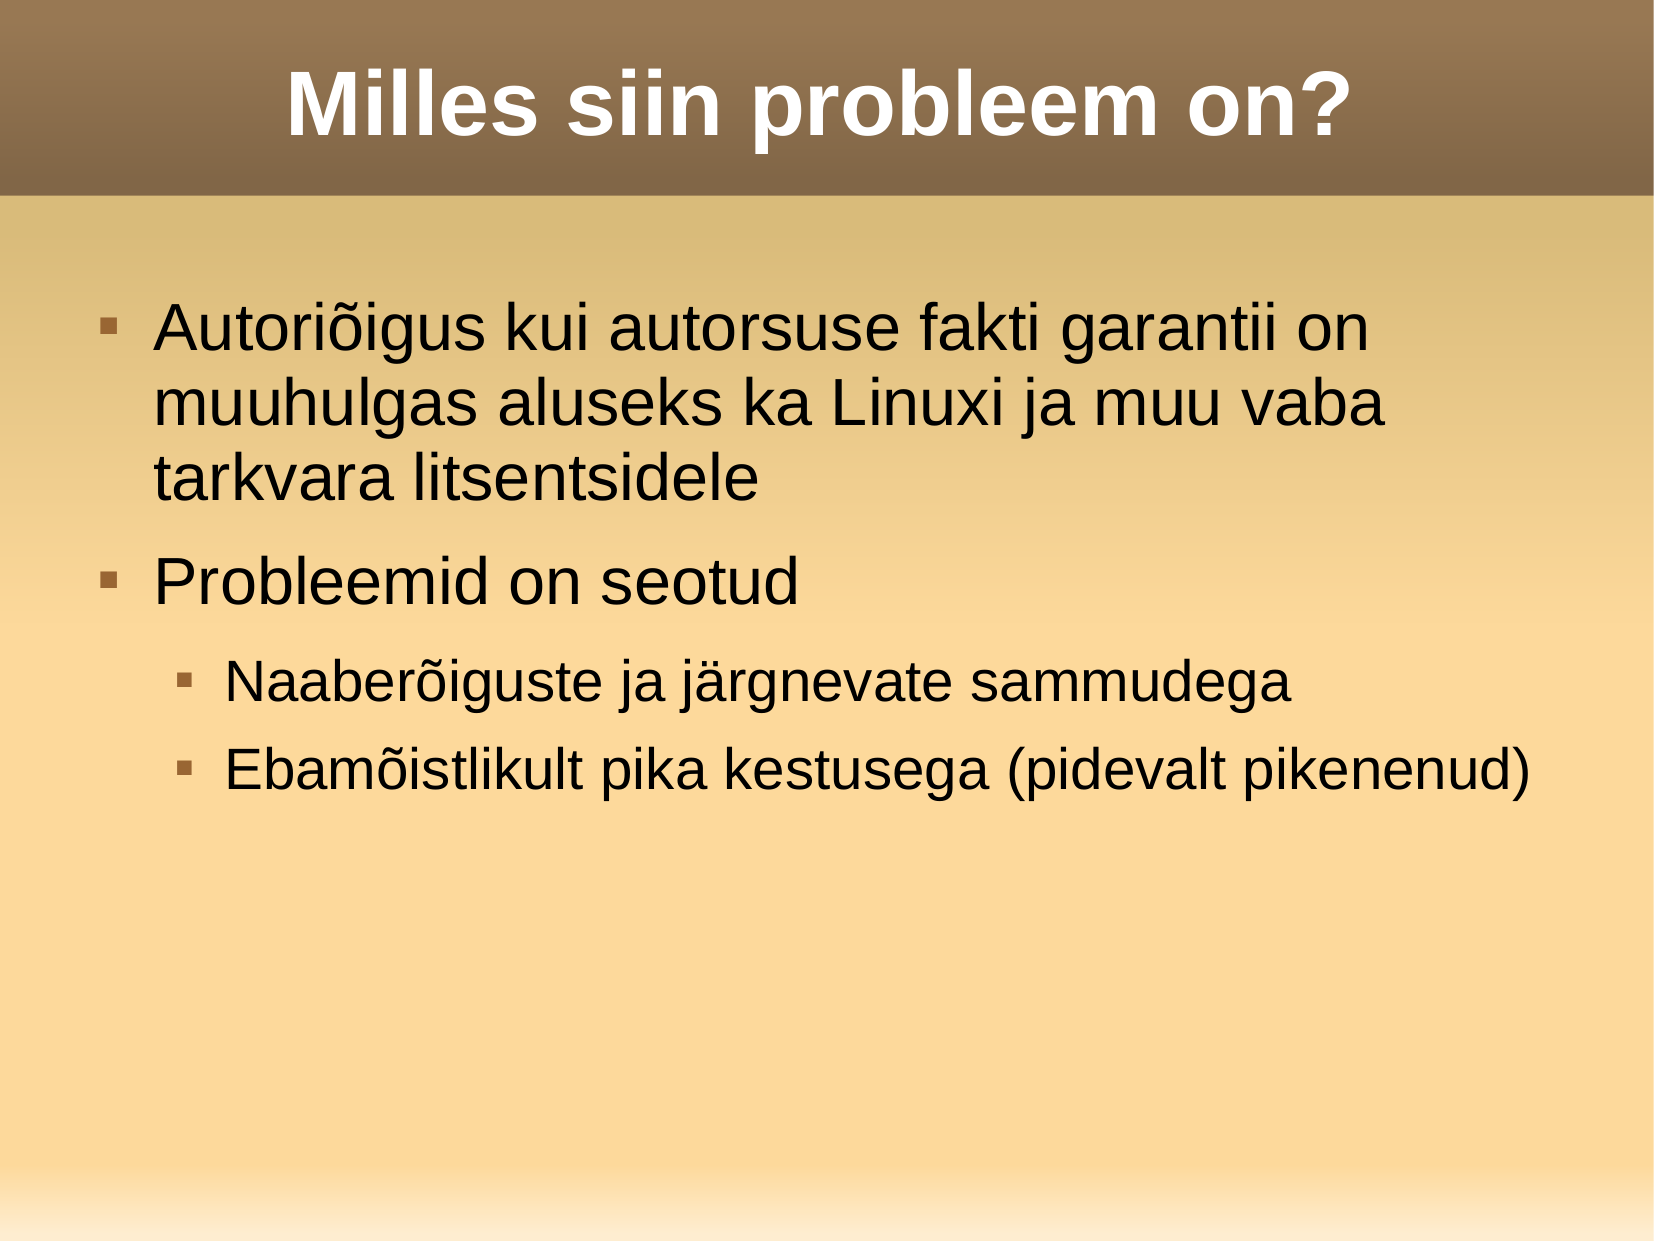

# Milles siin probleem on?
Autoriõigus kui autorsuse fakti garantii on muuhulgas aluseks ka Linuxi ja muu vaba tarkvara litsentsidele
Probleemid on seotud
Naaberõiguste ja järgnevate sammudega
Ebamõistlikult pika kestusega (pidevalt pikenenud)